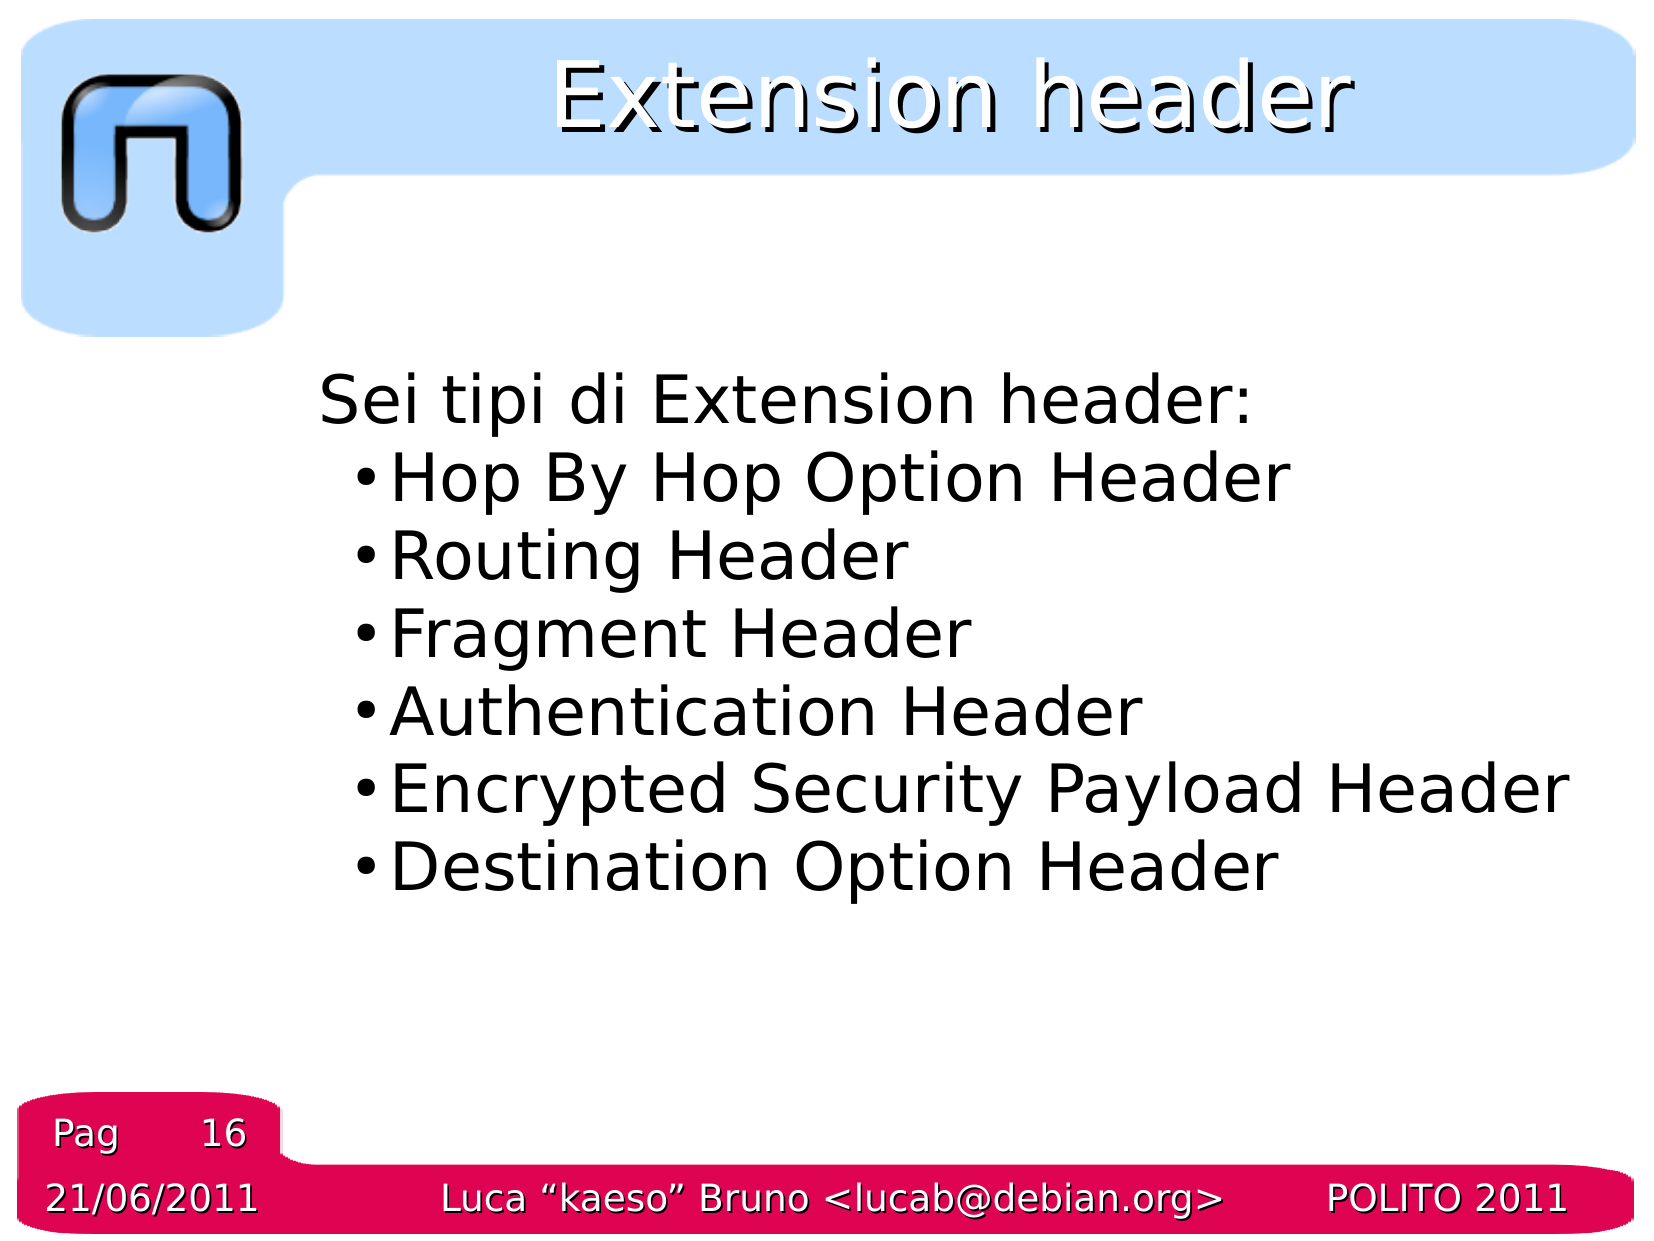

# Extension header
Sei tipi di Extension header:
Hop By Hop Option Header
Routing Header
Fragment Header
Authentication Header
Encrypted Security Payload Header
Destination Option Header
Pag
Luca “kaeso” Bruno <lucab@debian.org> 		POLITO 2011
21/06/2011